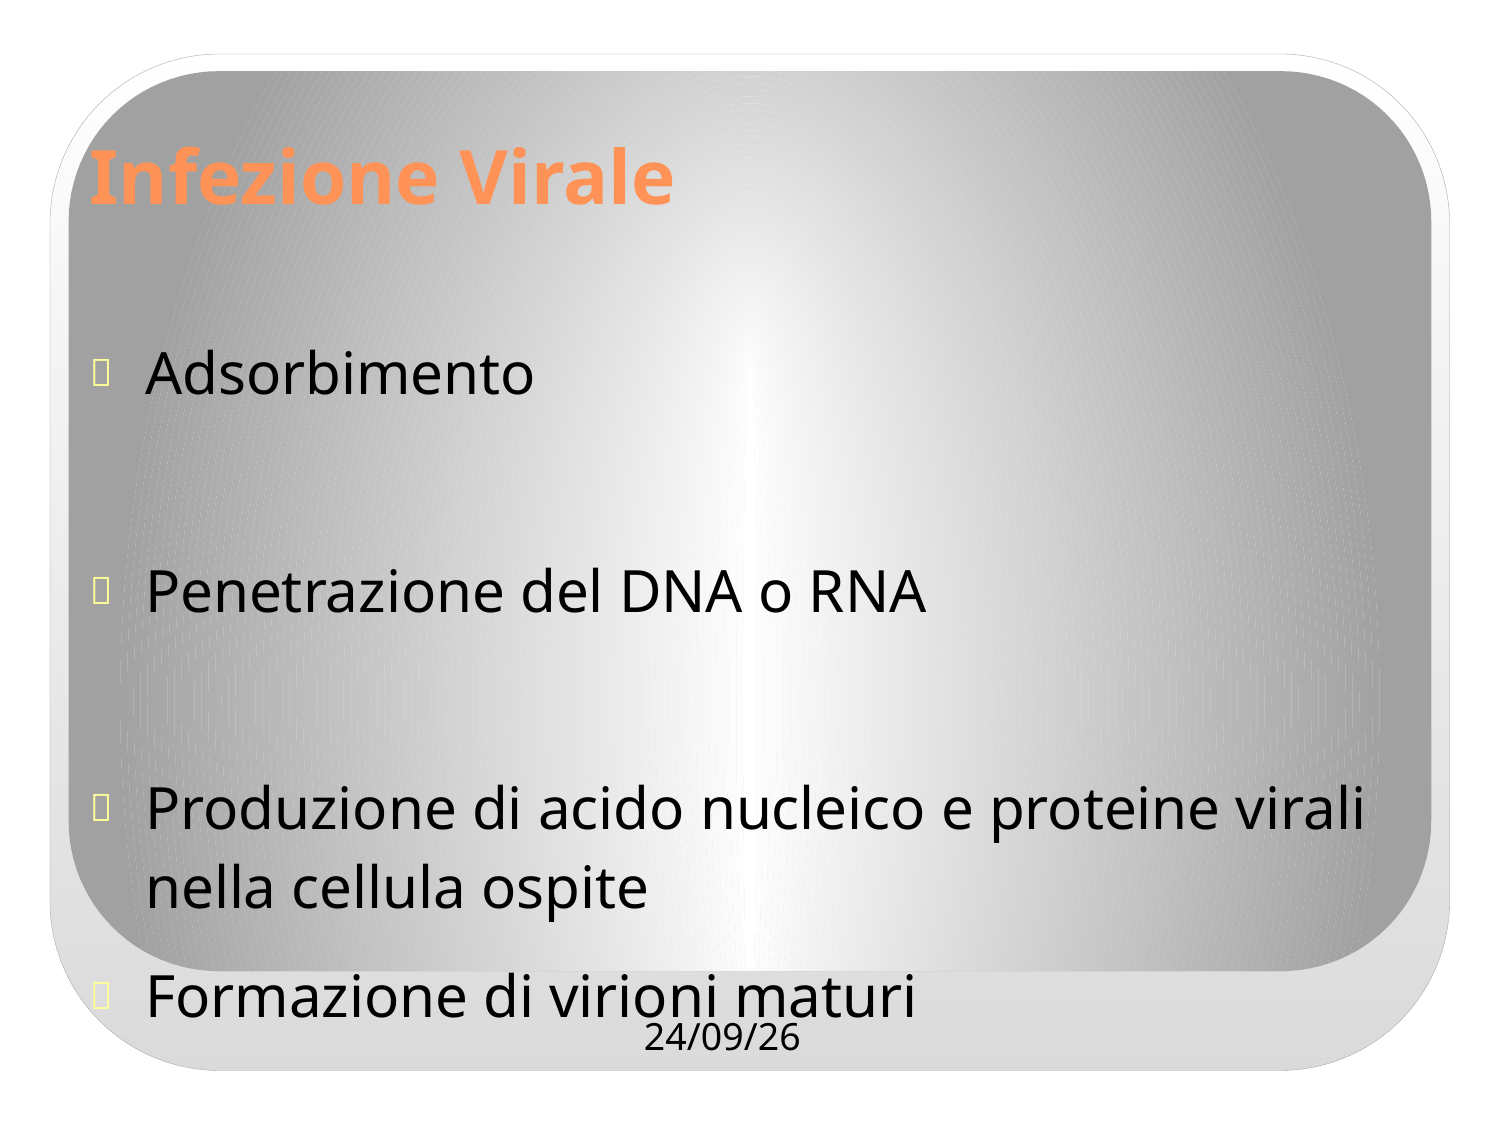

# Infezione Virale
Adsorbimento
Penetrazione del DNA o RNA
Produzione di acido nucleico e proteine virali nella cellula ospite
Formazione di virioni maturi